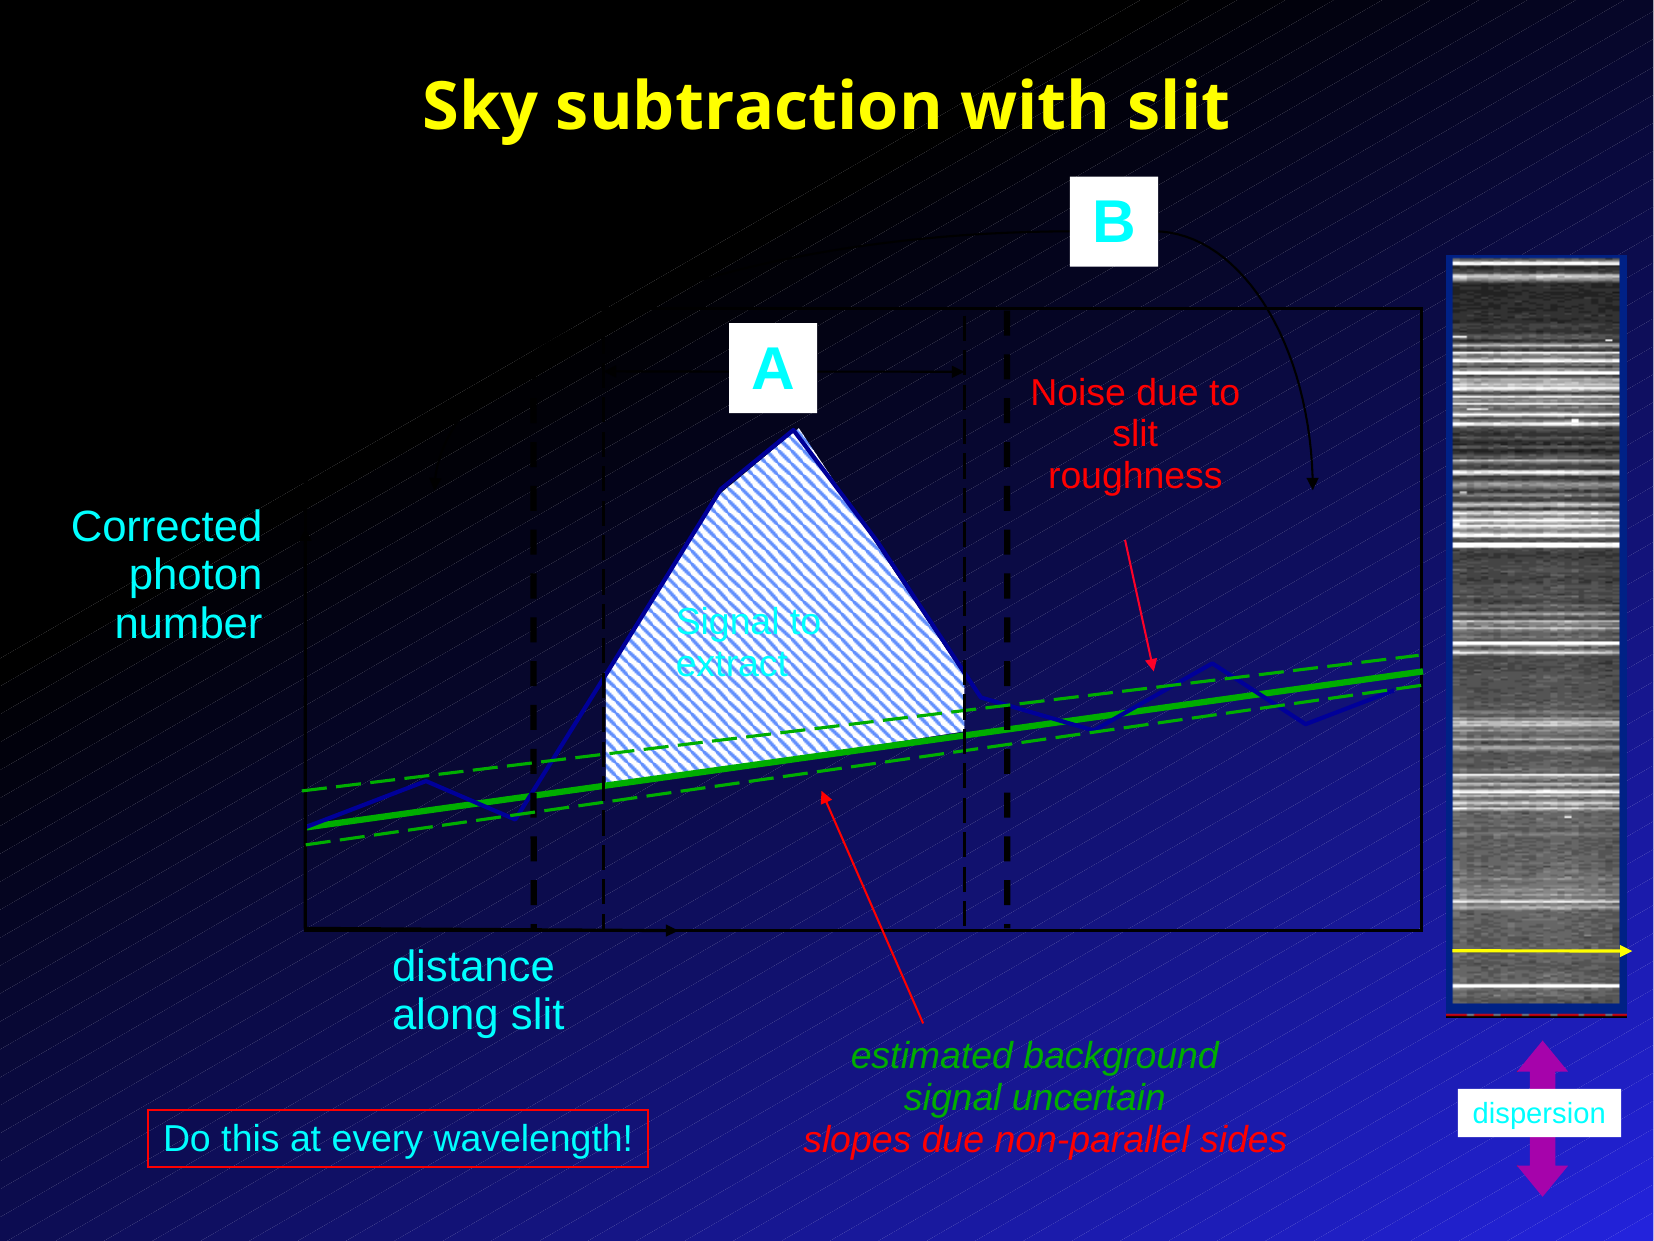

# Sky subtraction with slit
B
A
Noise due to slit roughness
Corrected
photon
number
Signal to extract
distance
along slit
estimated background
signal uncertain
 slopes due non-parallel sides
dispersion
Do this at every wavelength!